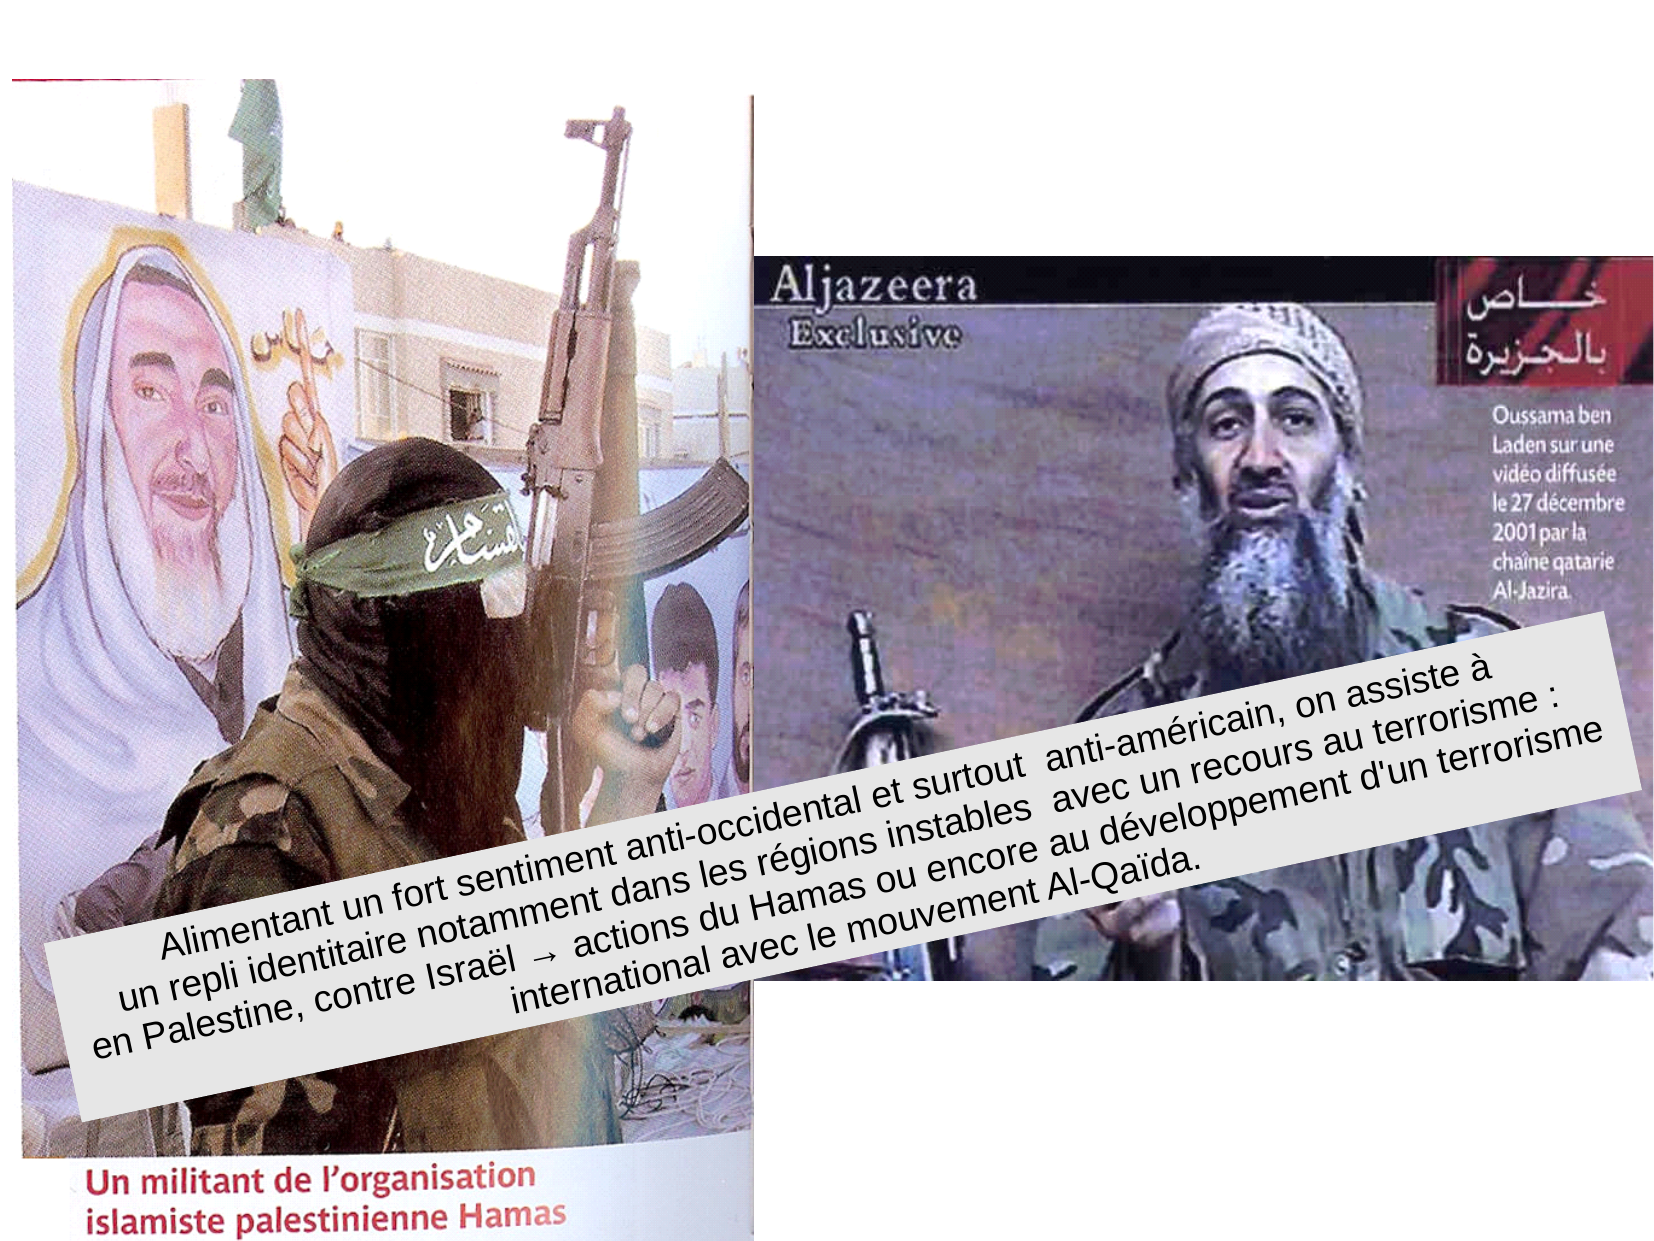

Alimentant un fort sentiment anti-occidental et surtout anti-américain, on assiste à
un repli identitaire notamment dans les régions instables avec un recours au terrorisme :
 en Palestine, contre Israël → actions du Hamas ou encore au développement d'un terrorisme
international avec le mouvement Al-Qaïda.